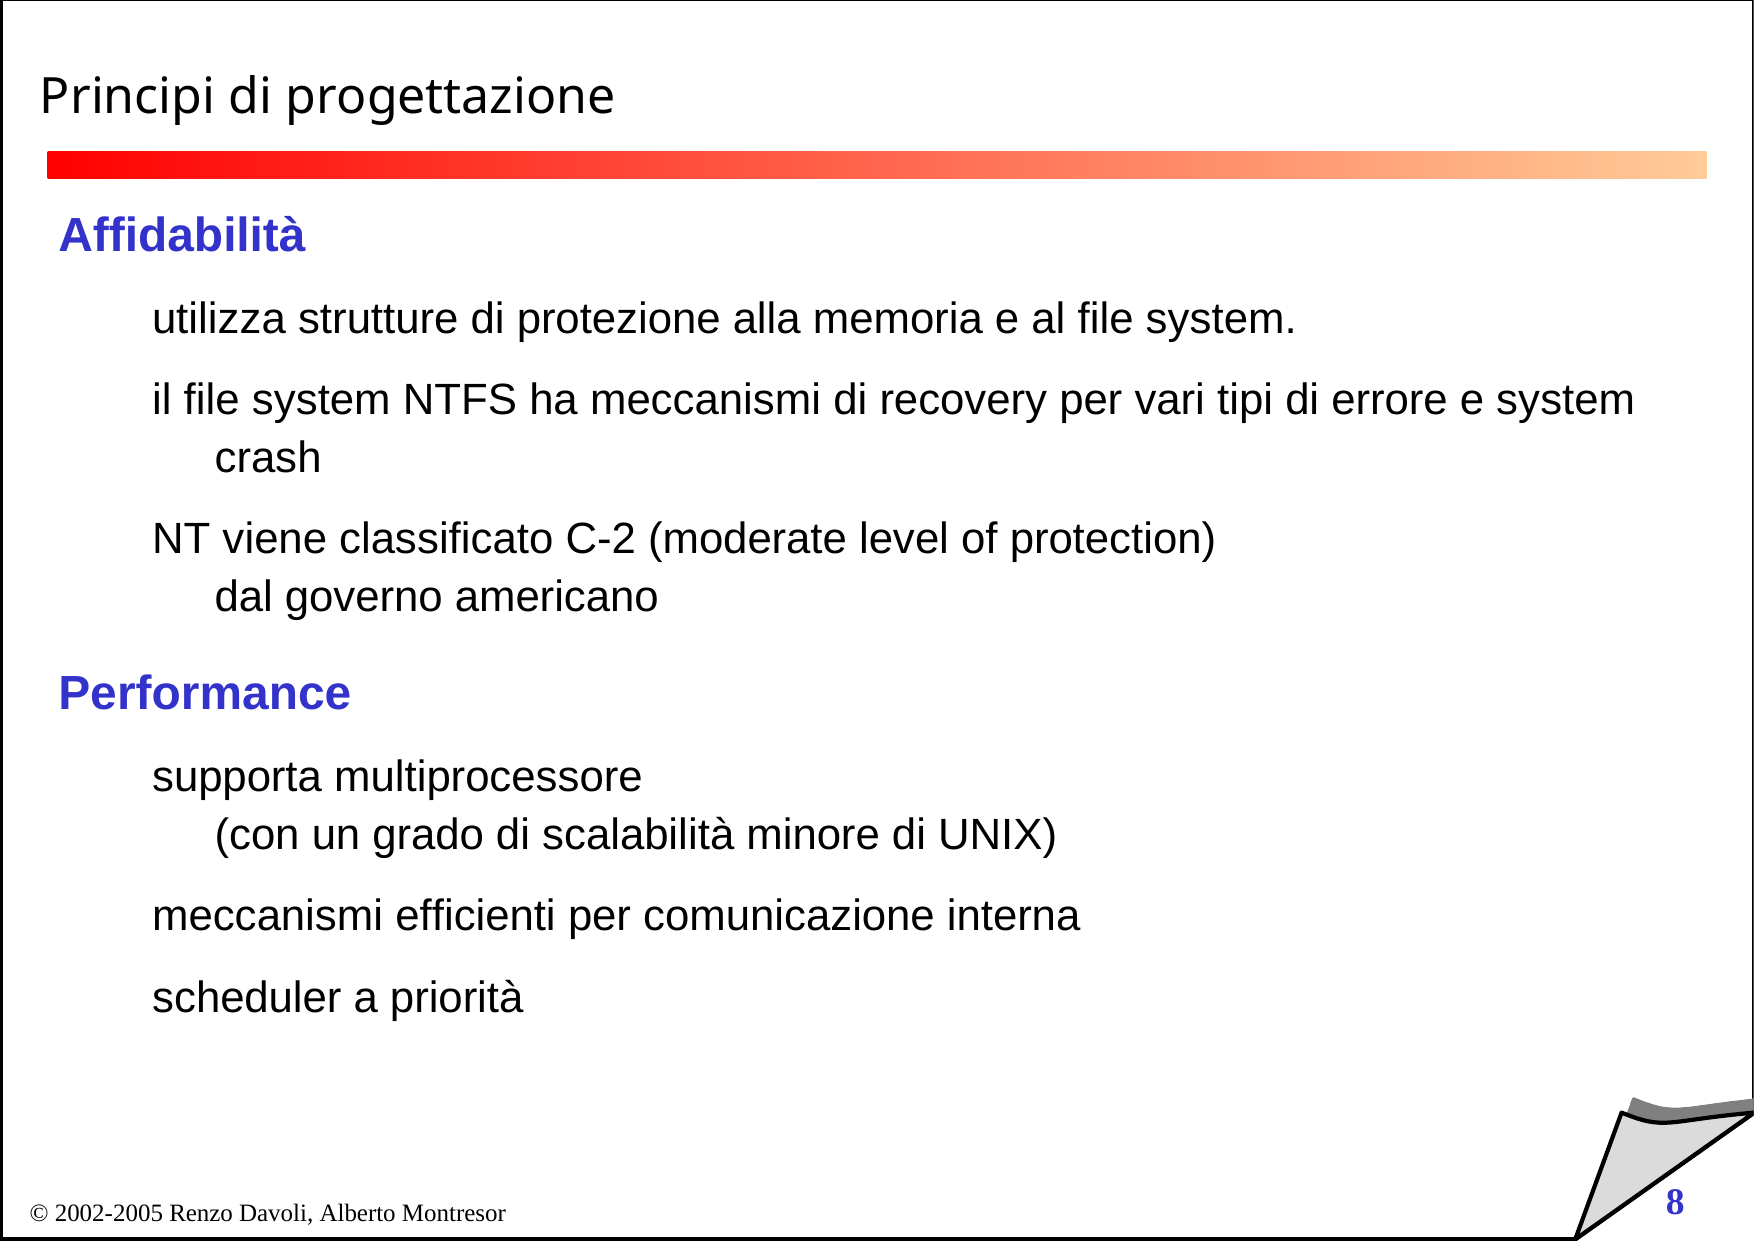

# Principi di progettazione
Affidabilità
utilizza strutture di protezione alla memoria e al file system.
il file system NTFS ha meccanismi di recovery per vari tipi di errore e system crash
NT viene classificato C-2 (moderate level of protection)
dal governo americano
Performance
supporta multiprocessore
(con un grado di scalabilità minore di UNIX)
meccanismi efficienti per comunicazione interna
scheduler a priorità